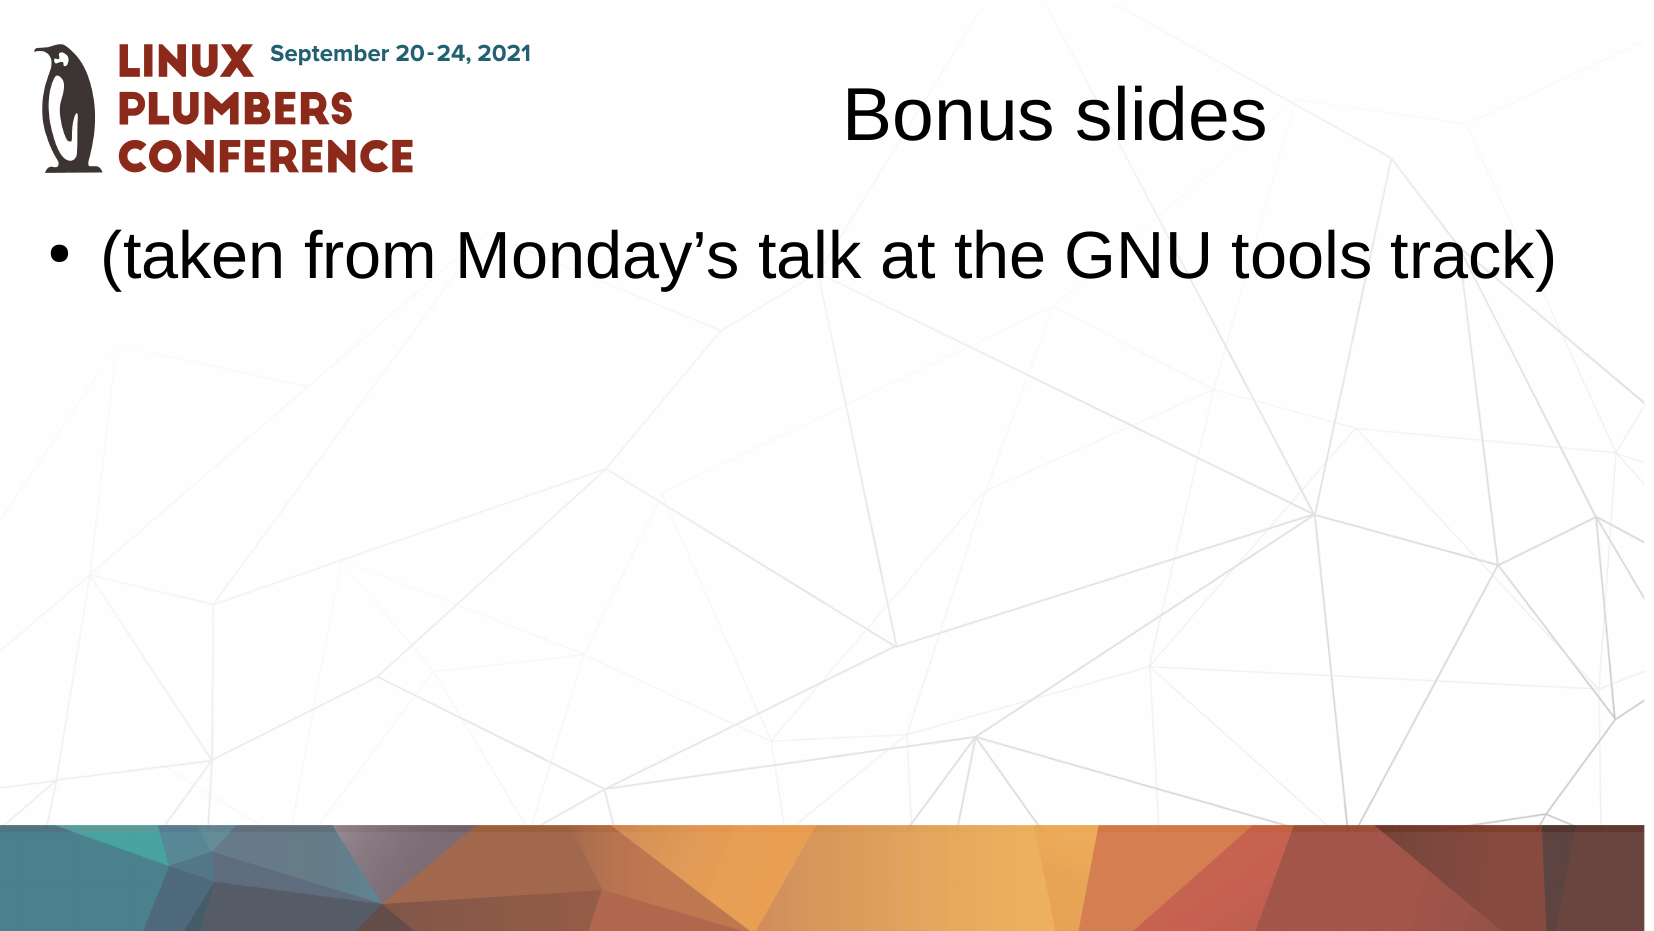

# Bonus slides
(taken from Monday’s talk at the GNU tools track)